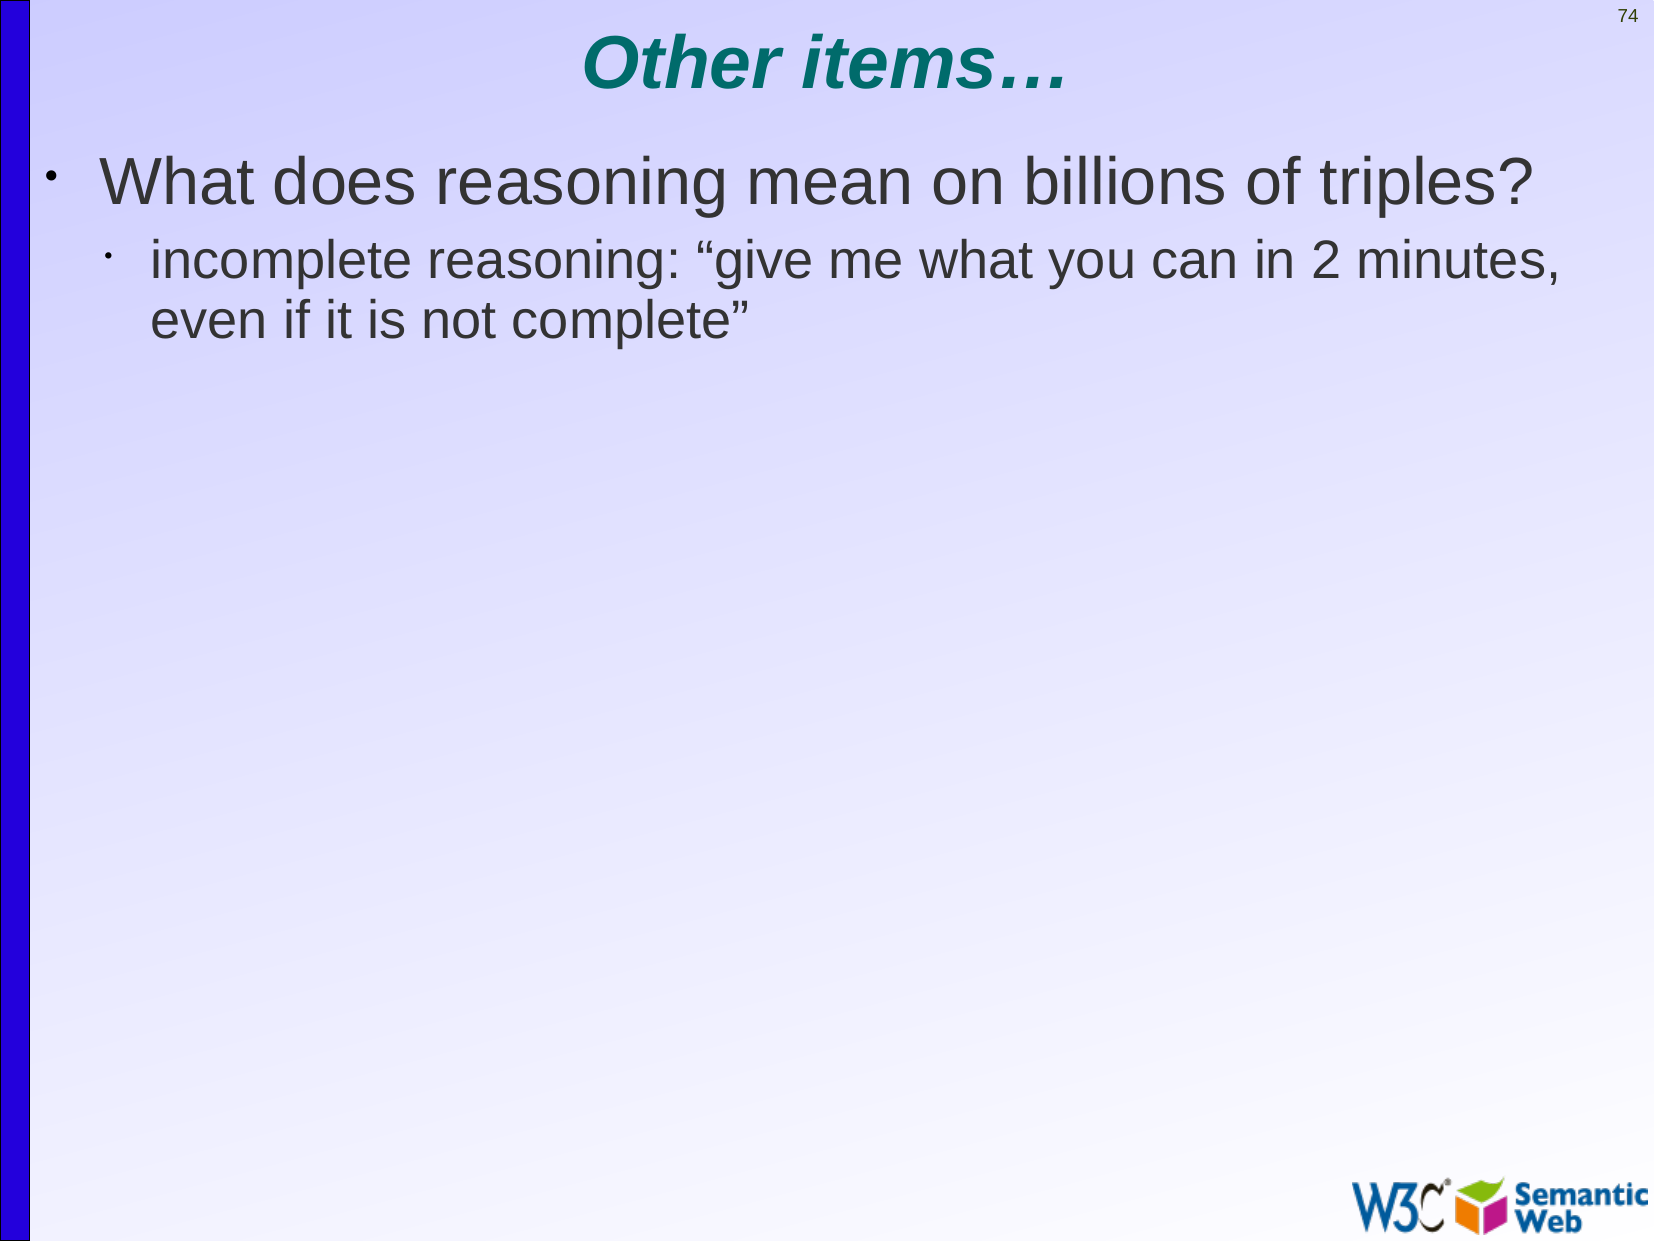

# Other items…
What does reasoning mean on billions of triples?
incomplete reasoning: “give me what you can in 2 minutes, even if it is not complete”